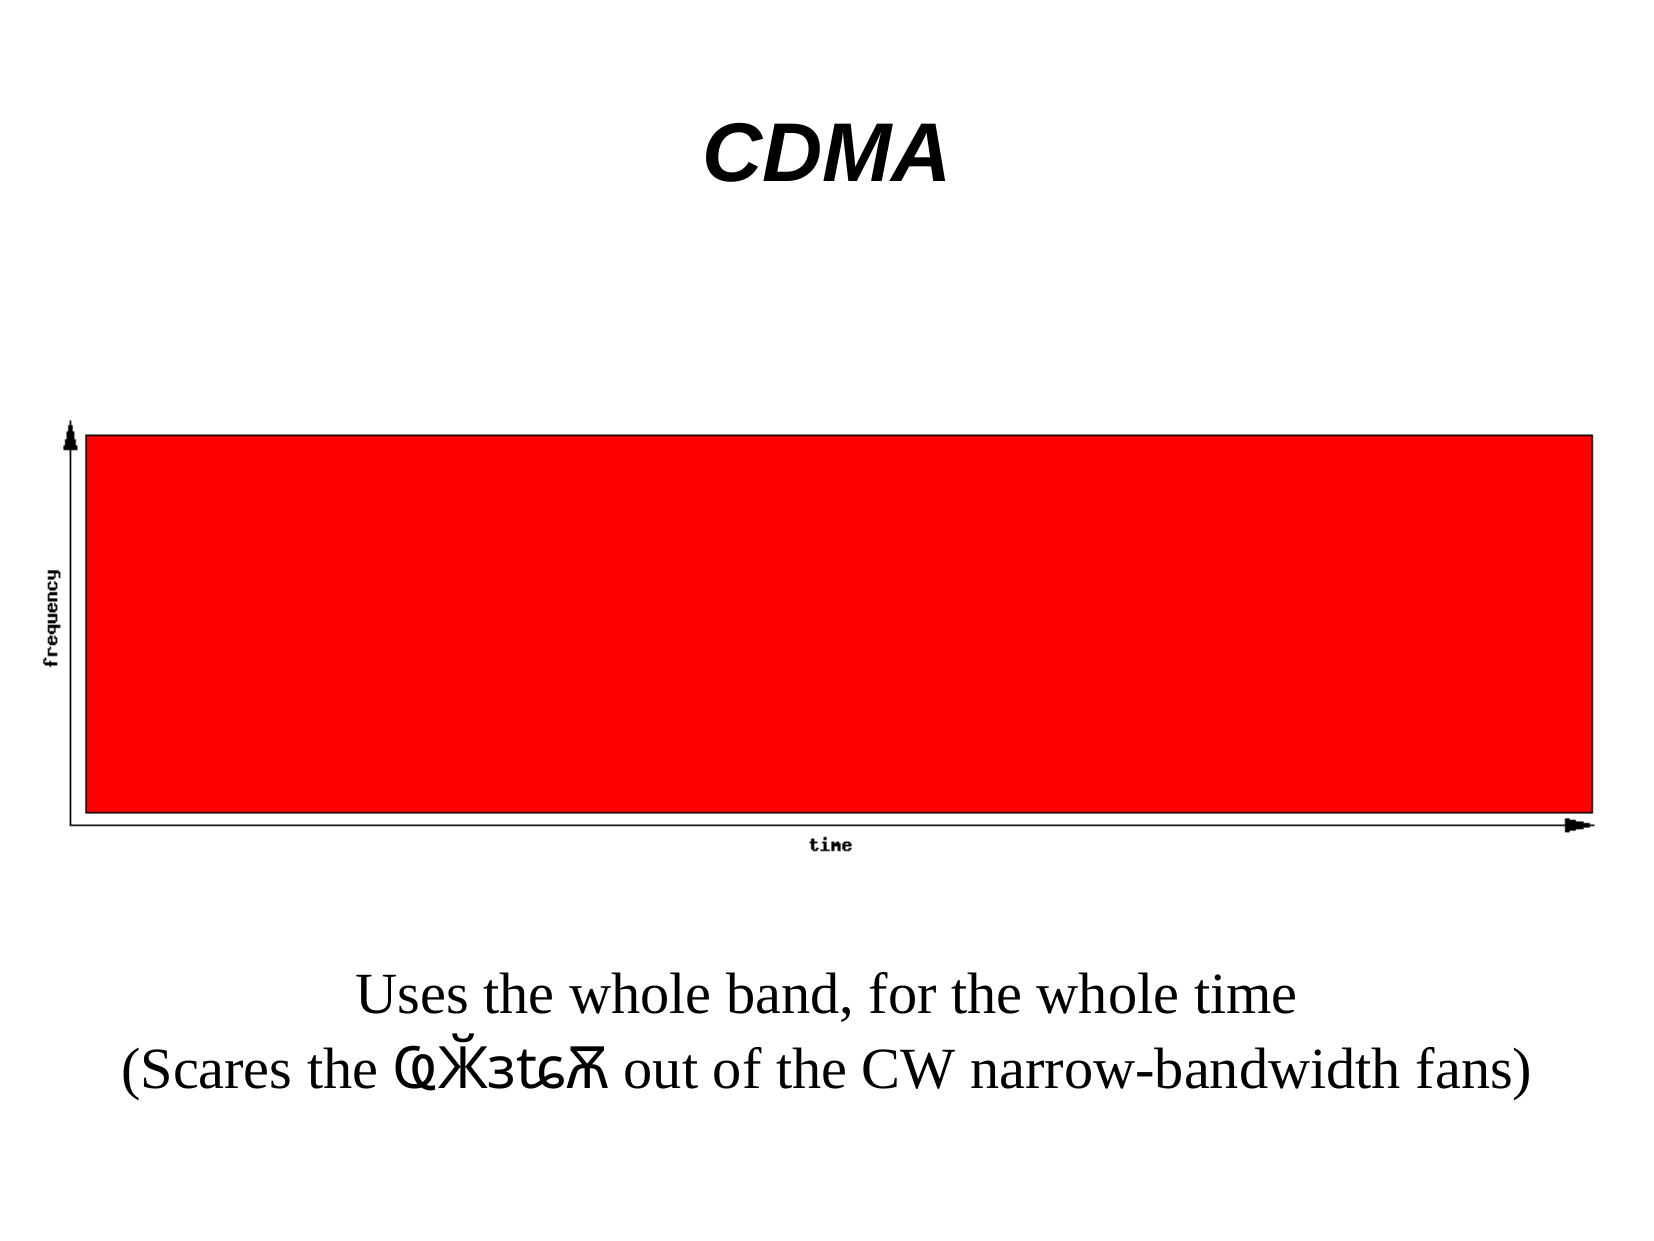

# CDMA
Uses the whole band, for the whole time
(Scares the ҨӁɜʨѪ out of the CW narrow-bandwidth fans)